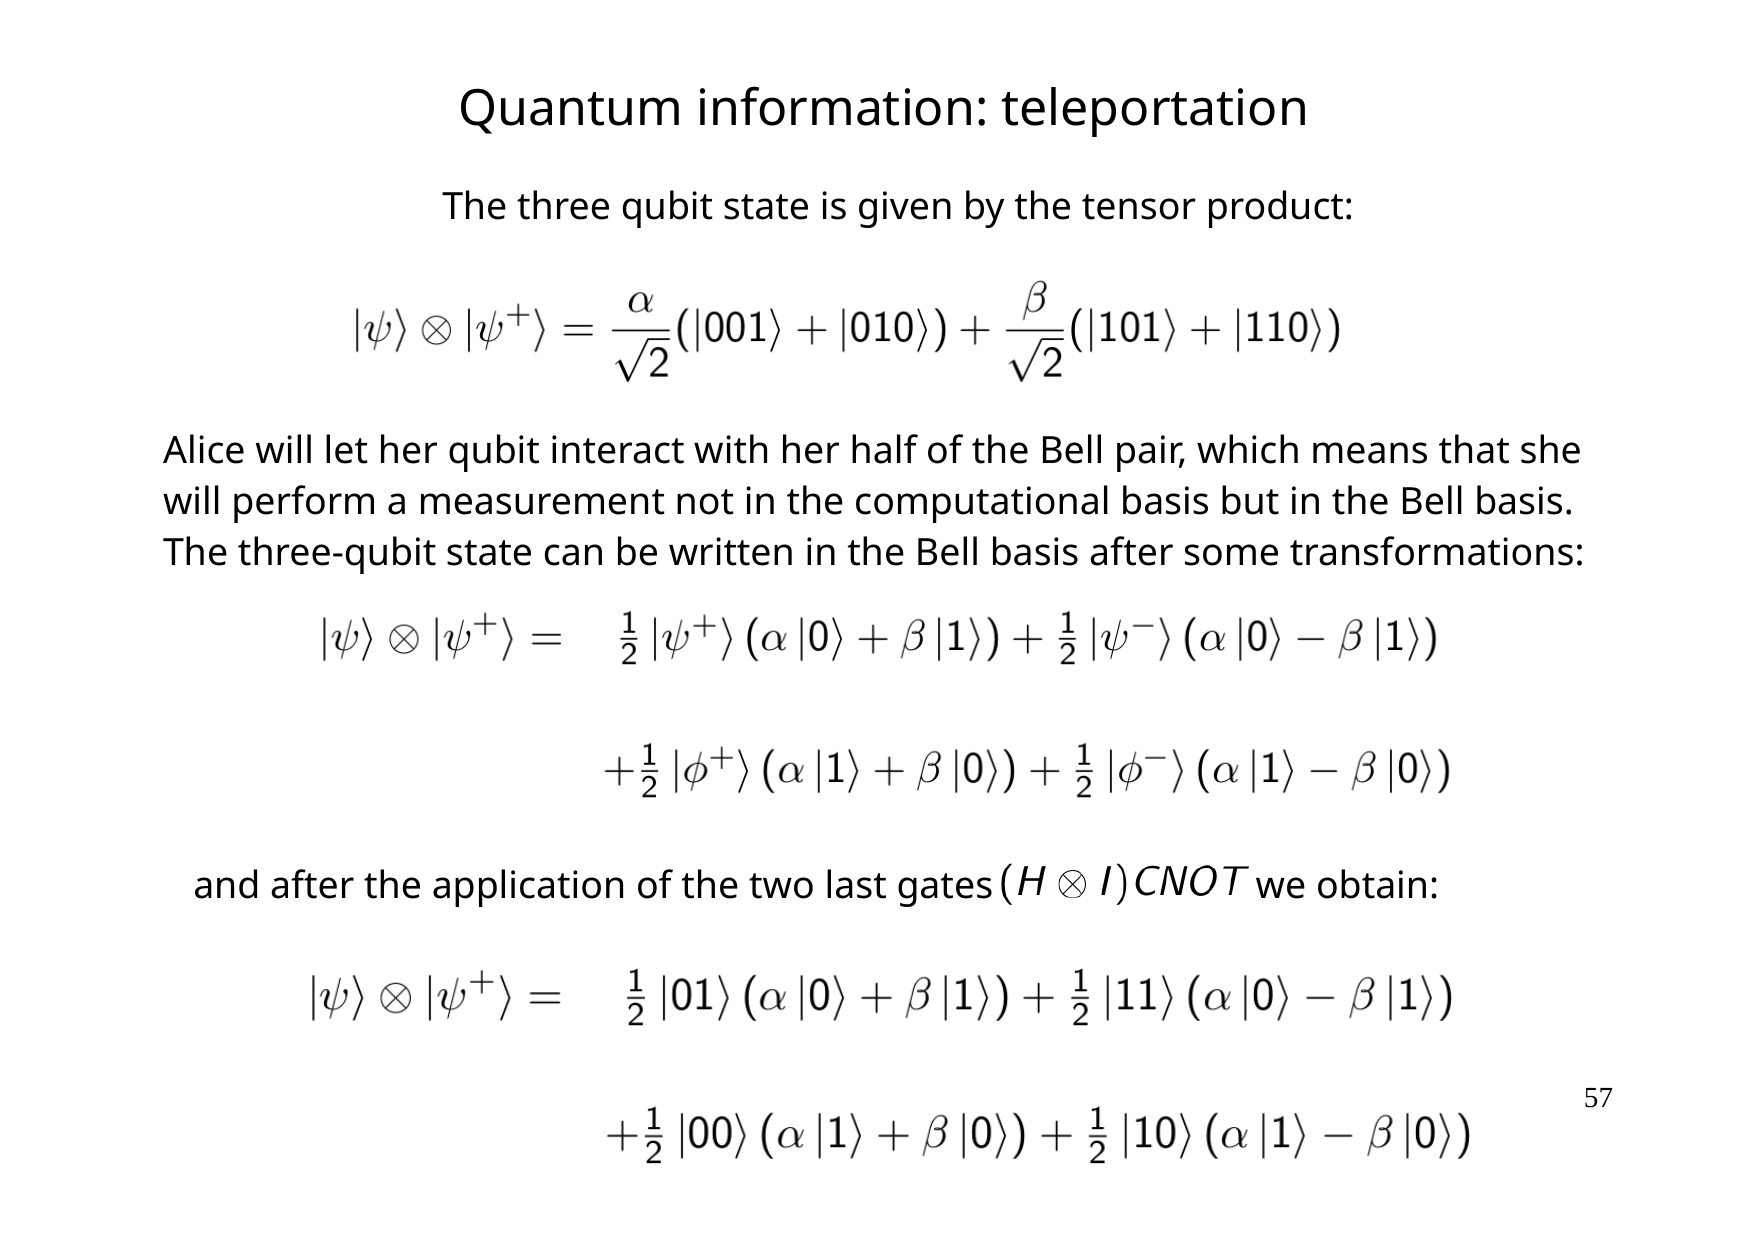

Quantum information: teleportation
The three qubit state is given by the tensor product:
Alice will let her qubit interact with her half of the Bell pair, which means that she
will perform a measurement not in the computational basis but in the Bell basis.
The three-qubit state can be written in the Bell basis after some transformations:
and after the application of the two last gates we obtain:
57